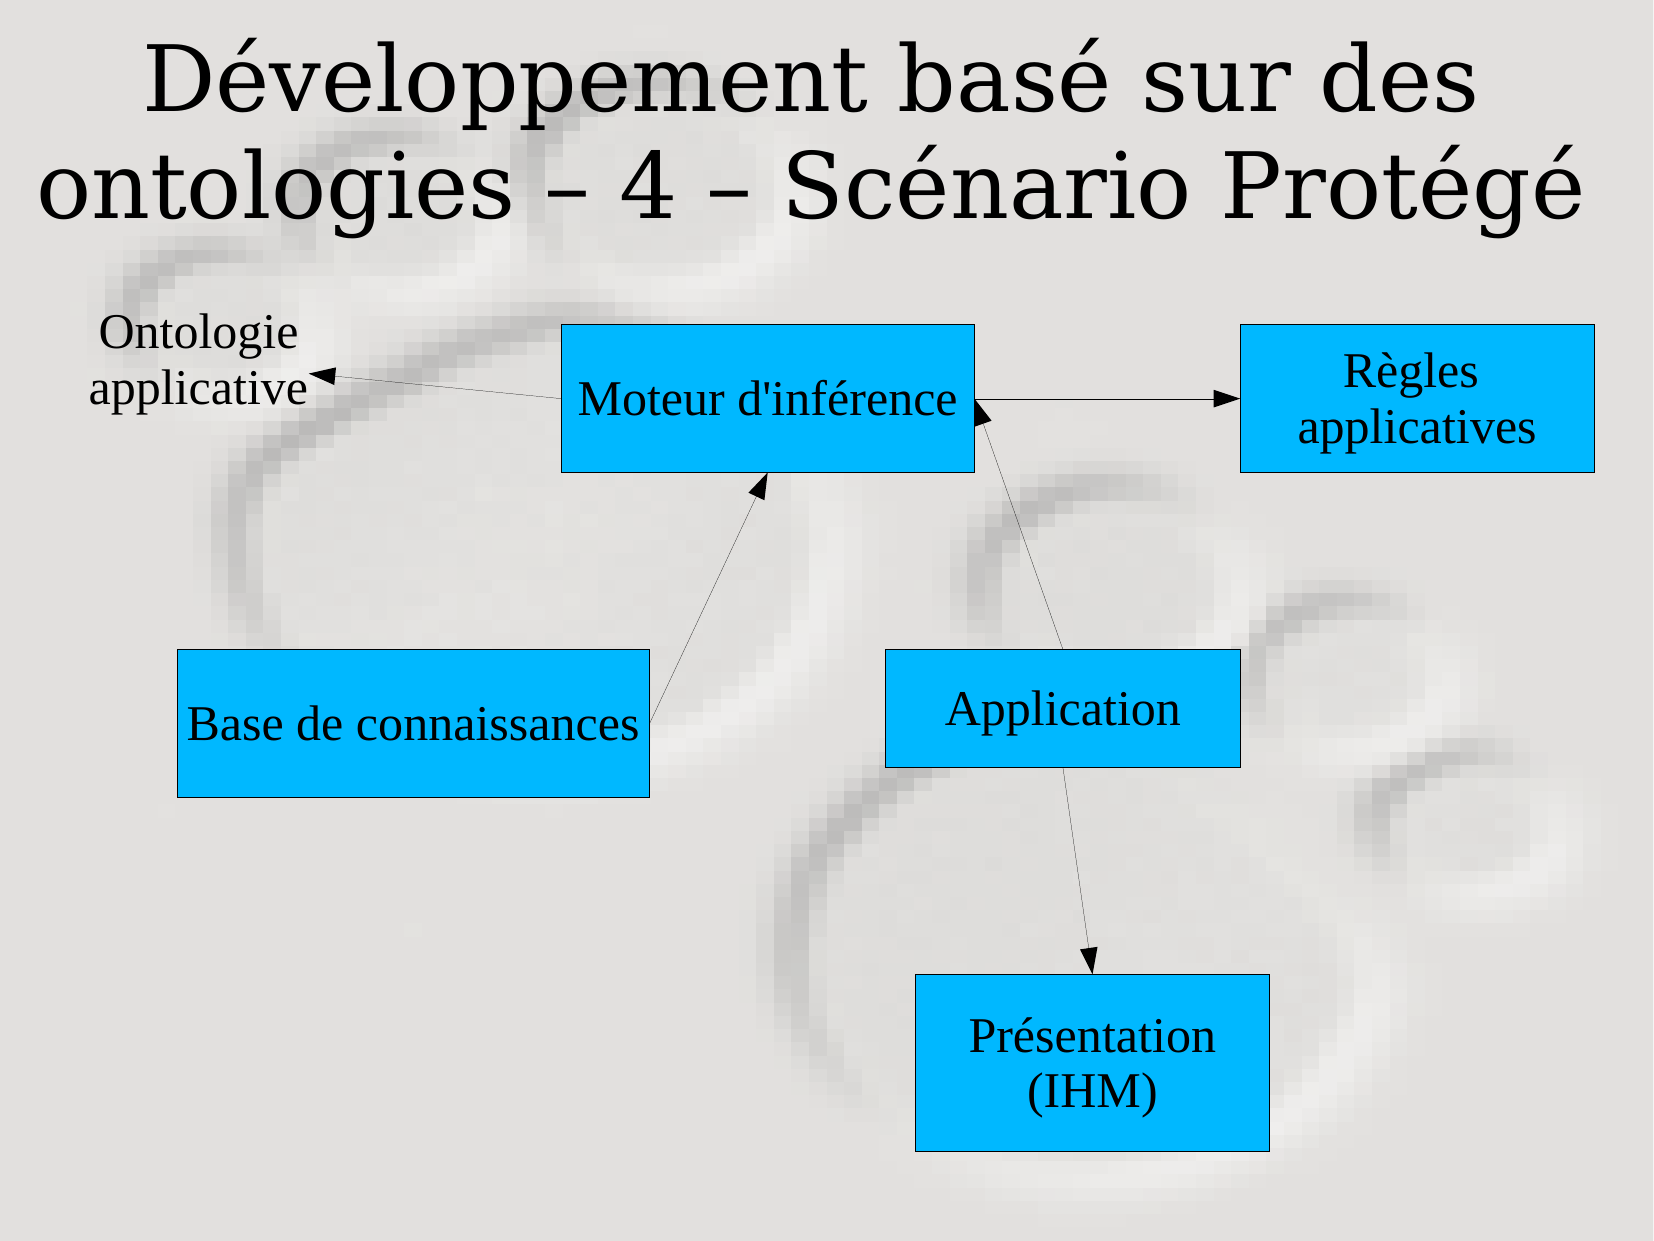

# Développement basé sur des ontologies – 4 – Scénario Protégé
Ontologie
applicative
Moteur d'inférence
Règles
applicatives
Base de connaissances
Application
Présentation
(IHM)